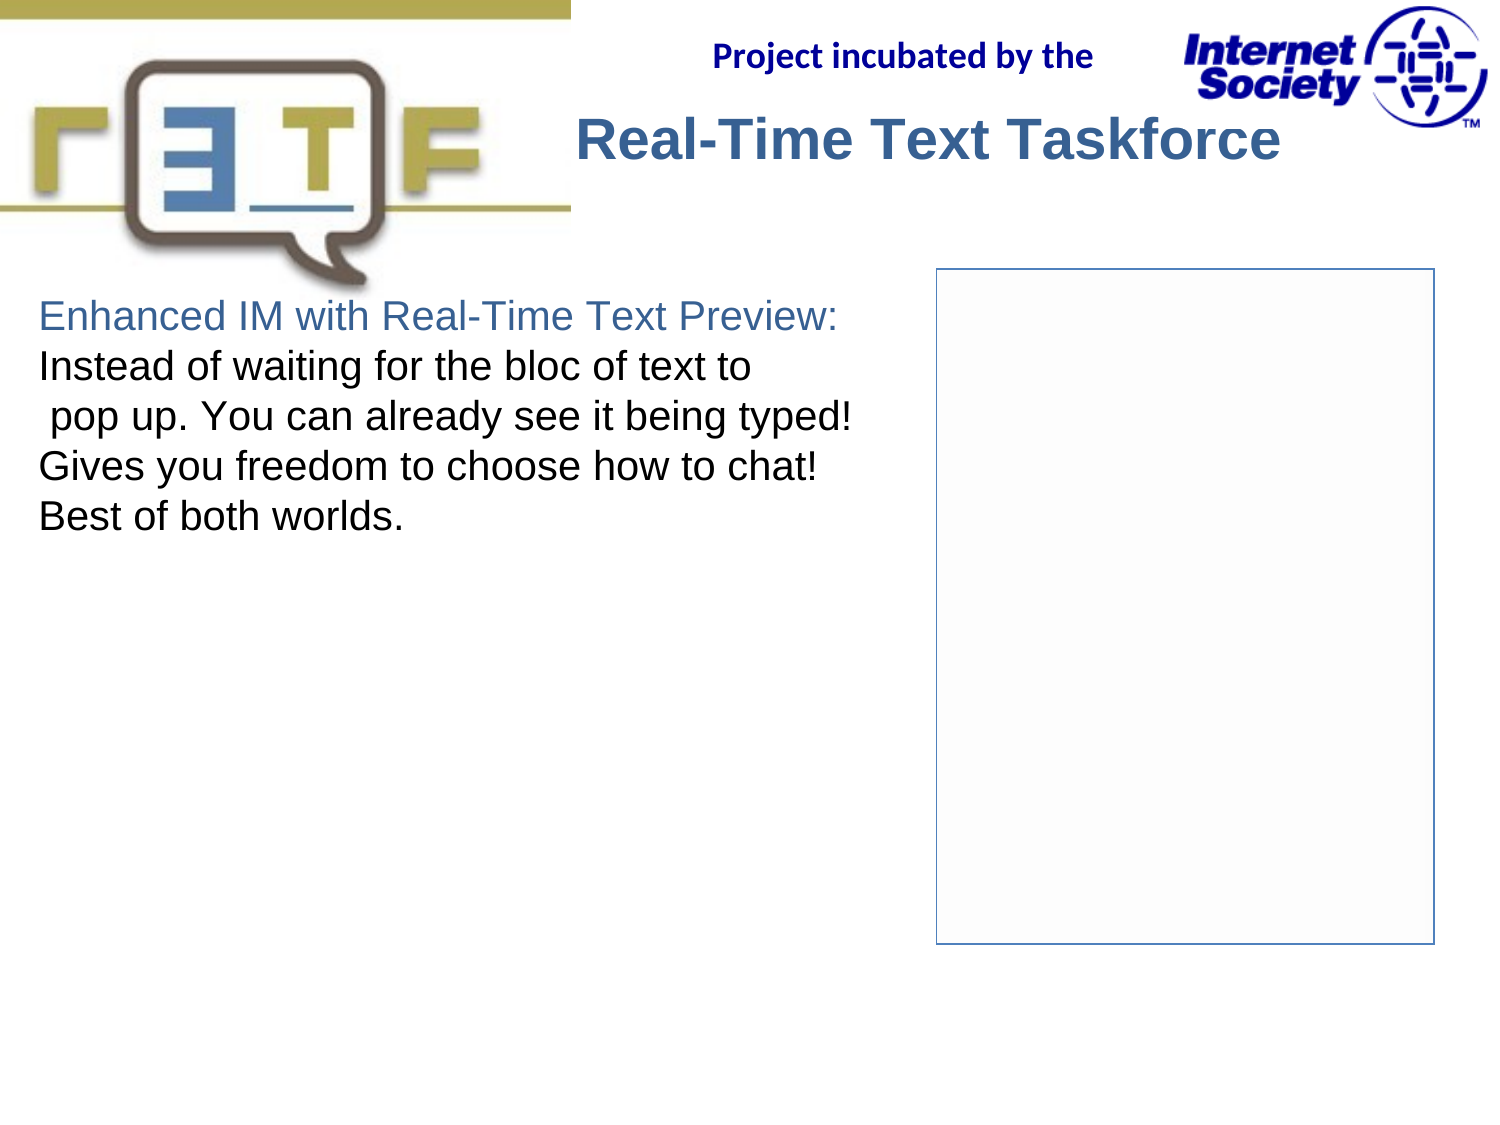

Enhanced IM with Real-Time Text Preview:
Instead of waiting for the bloc of text to
 pop up. You can already see it being typed!
Gives you freedom to choose how to chat!
Best of both worlds.